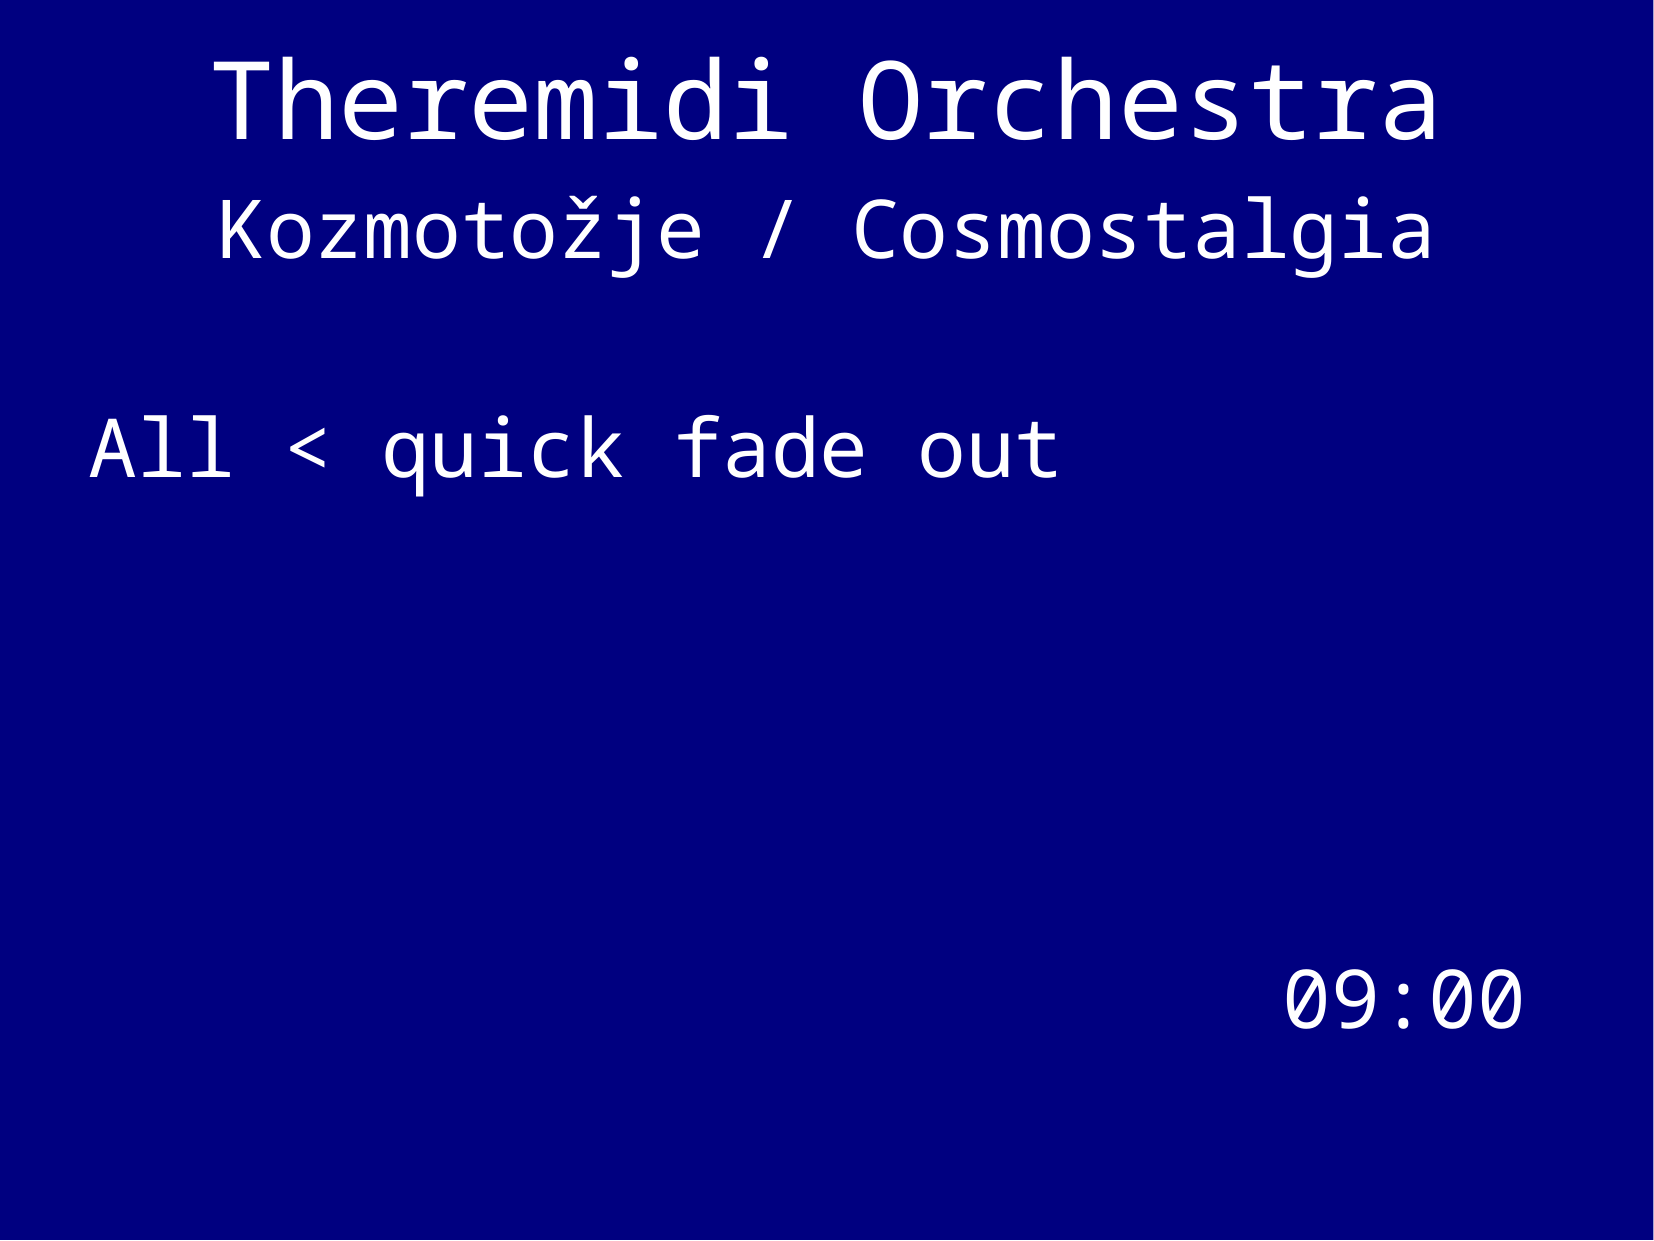

# Theremidi Orchestra Kozmotožje / Cosmostalgia
All < quick fade out
09:00